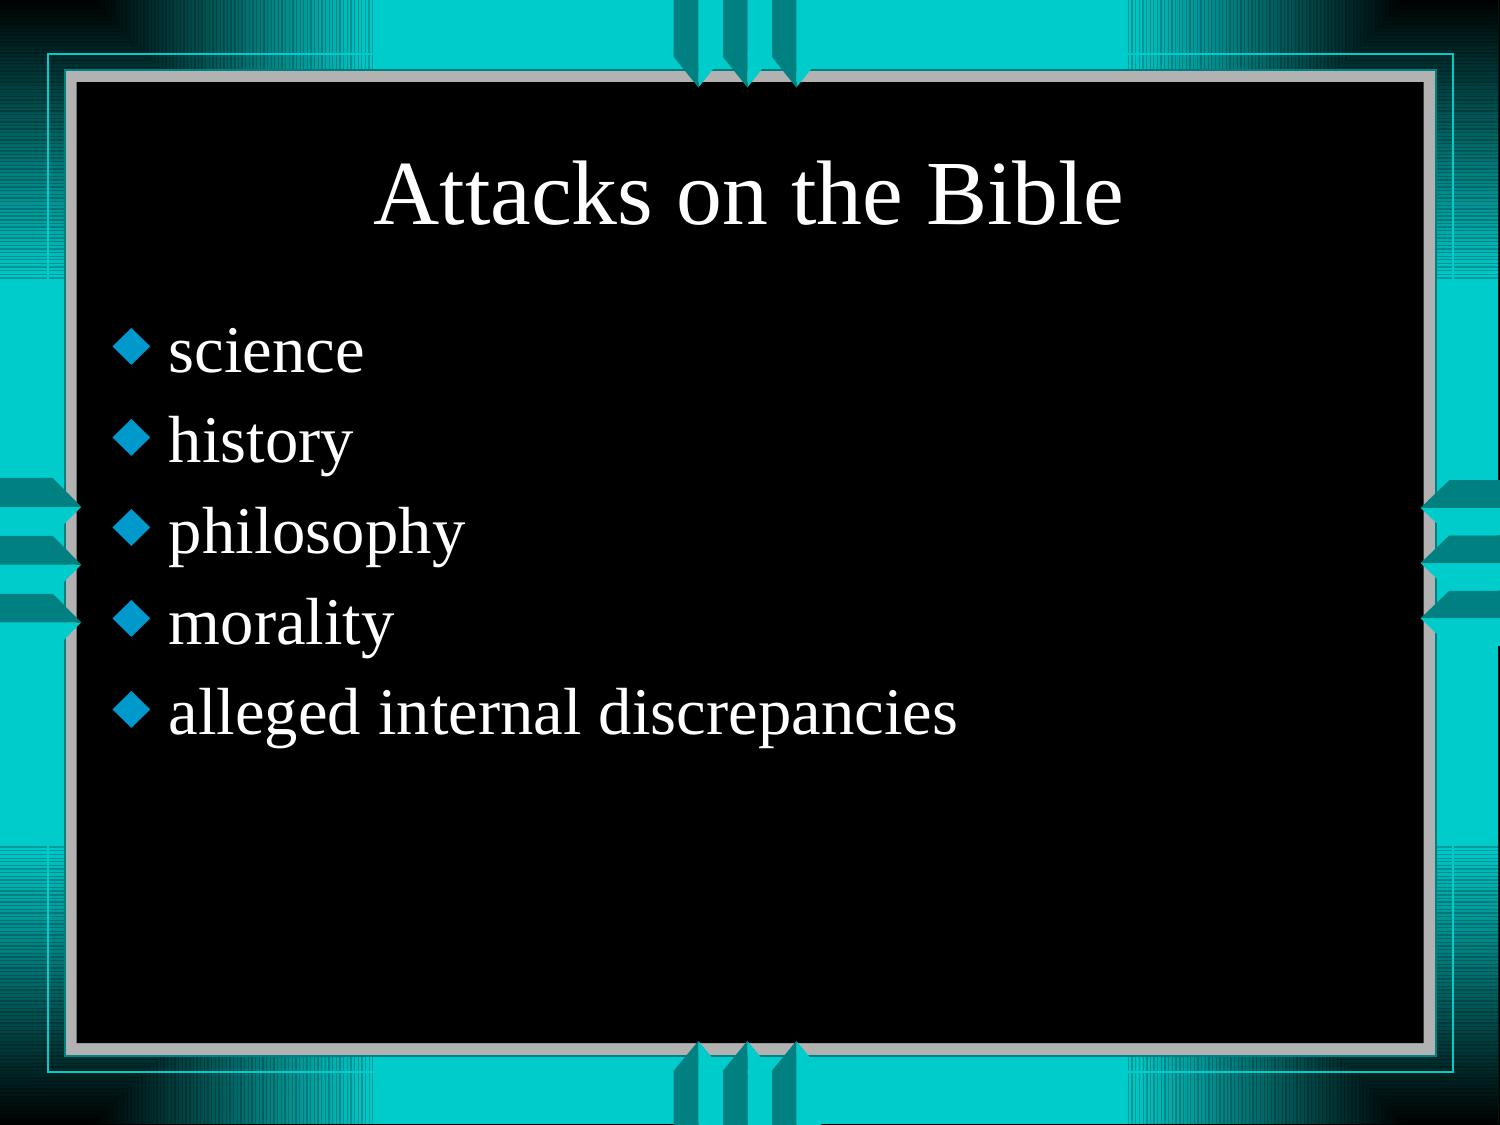

# Attacks on the Bible
science
history
philosophy
morality
alleged internal discrepancies